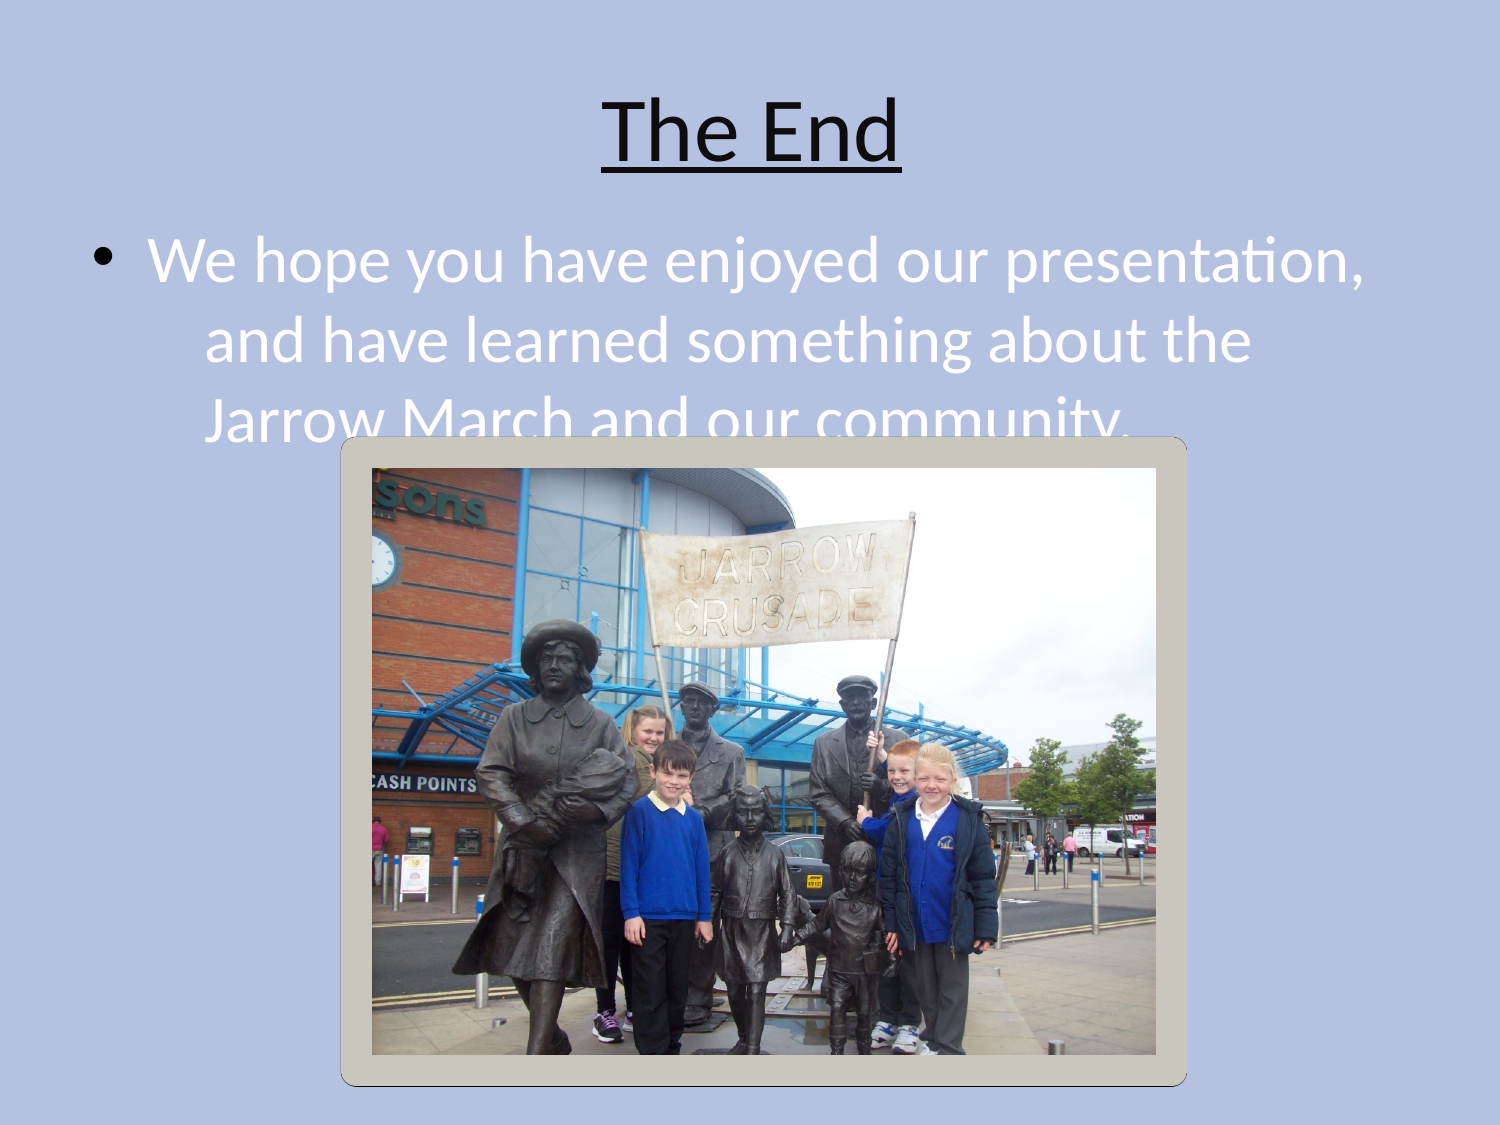

# The End
We hope you have enjoyed our presentation, and have learned something about the Jarrow March and our community.